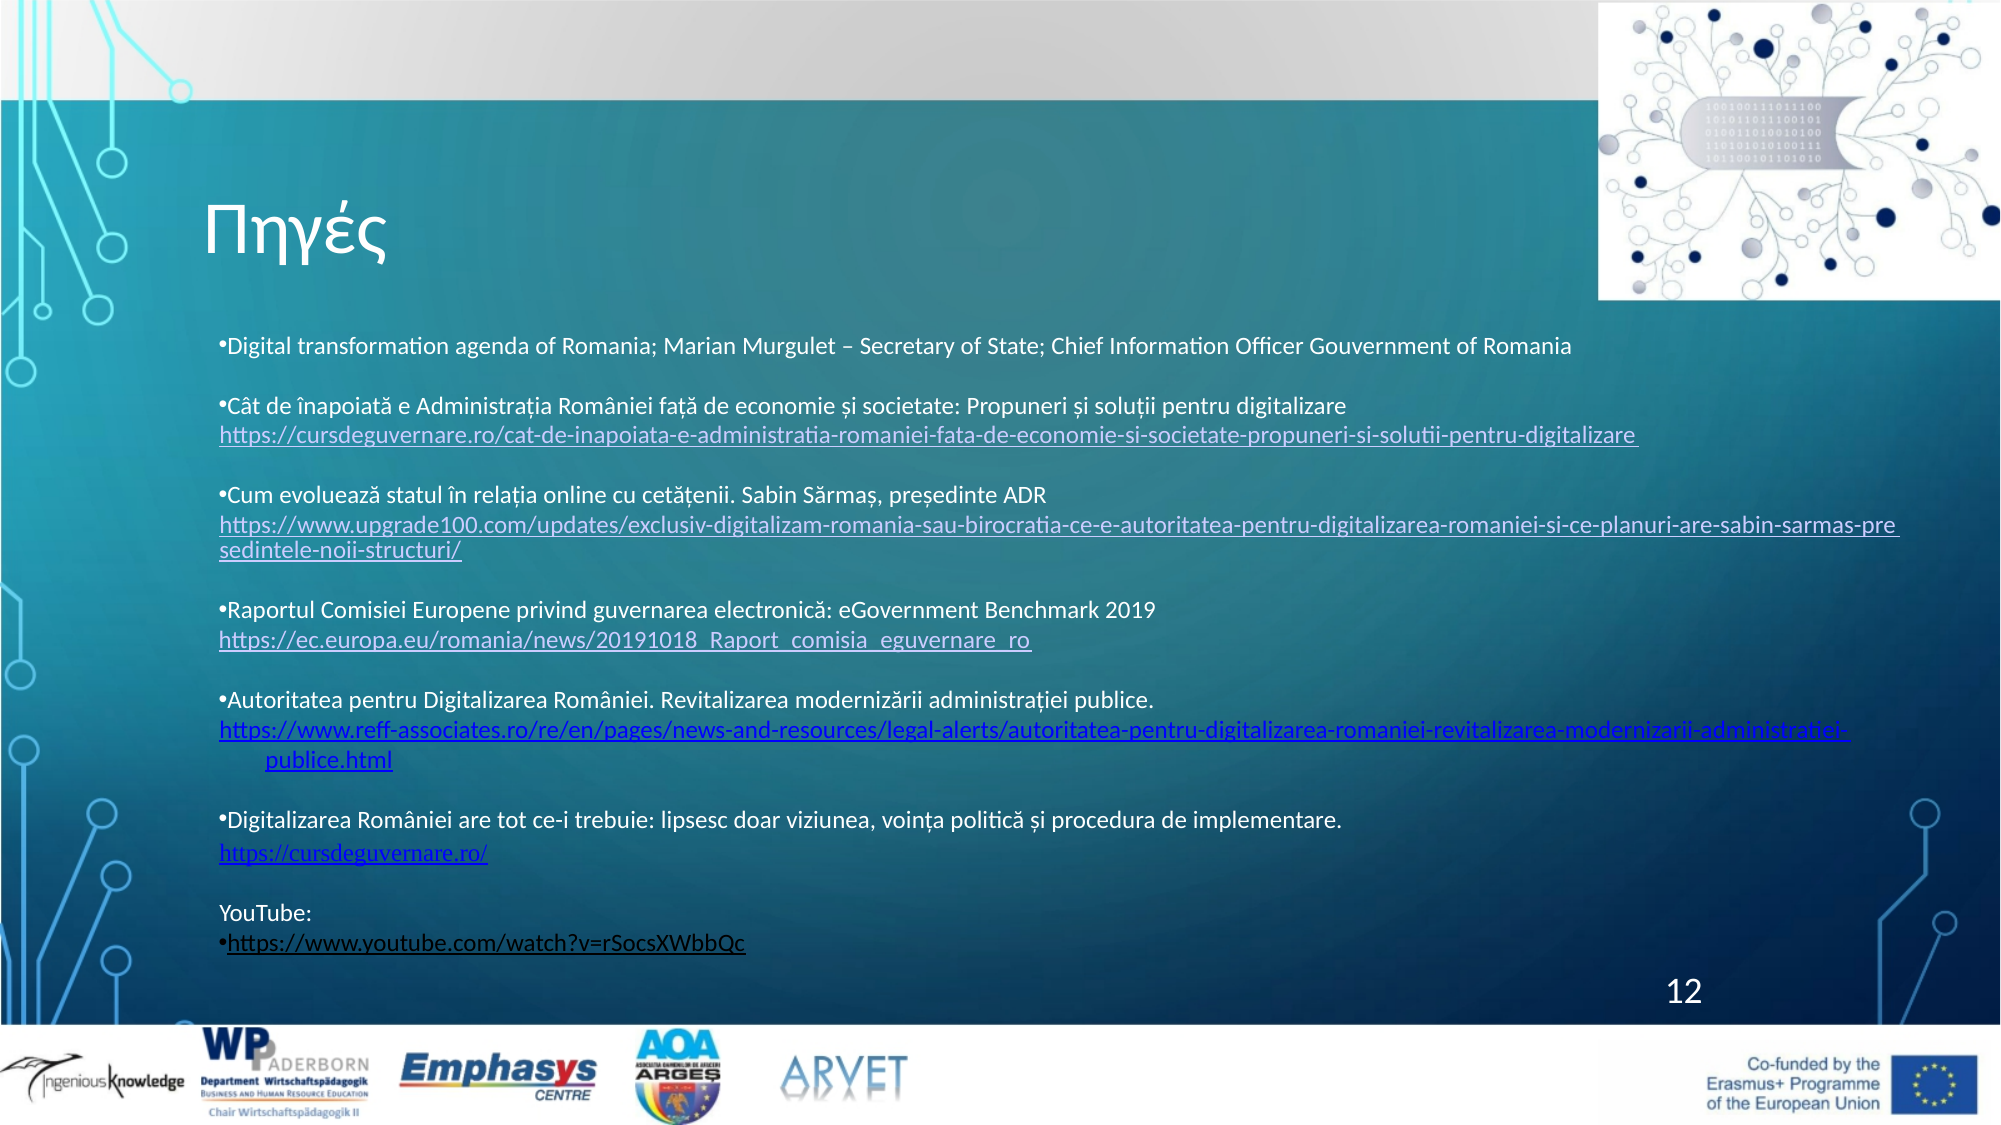

Πηγές
Digital transformation agenda of Romania; Marian Murgulet – Secretary of State; Chief Information Officer Gouvernment of Romania
Cât de înapoiată e Administrația României față de economie și societate: Propuneri și soluții pentru digitalizare
https://cursdeguvernare.ro/cat-de-inapoiata-e-administratia-romaniei-fata-de-economie-si-societate-propuneri-si-solutii-pentru-digitalizare
Cum evoluează statul în relația online cu cetățenii. Sabin Sărmaș, președinte ADR
https://www.upgrade100.com/updates/exclusiv-digitalizam-romania-sau-birocratia-ce-e-autoritatea-pentru-digitalizarea-romaniei-si-ce-planuri-are-sabin-sarmas-presedintele-noii-structuri/
Raportul Comisiei Europene privind guvernarea electronică: eGovernment Benchmark 2019 https://ec.europa.eu/romania/news/20191018_Raport_comisia_eguvernare_ro
Autoritatea pentru Digitalizarea României. Revitalizarea modernizării administrației publice.
https://www.reff-associates.ro/re/en/pages/news-and-resources/legal-alerts/autoritatea-pentru-digitalizarea-romaniei-revitalizarea-modernizarii-administratiei-publice.html
Digitalizarea României are tot ce-i trebuie: lipsesc doar viziunea, voința politică și procedura de implementare.
https://cursdeguvernare.ro/
YouTube:
https://www.youtube.com/watch?v=rSocsXWbbQc